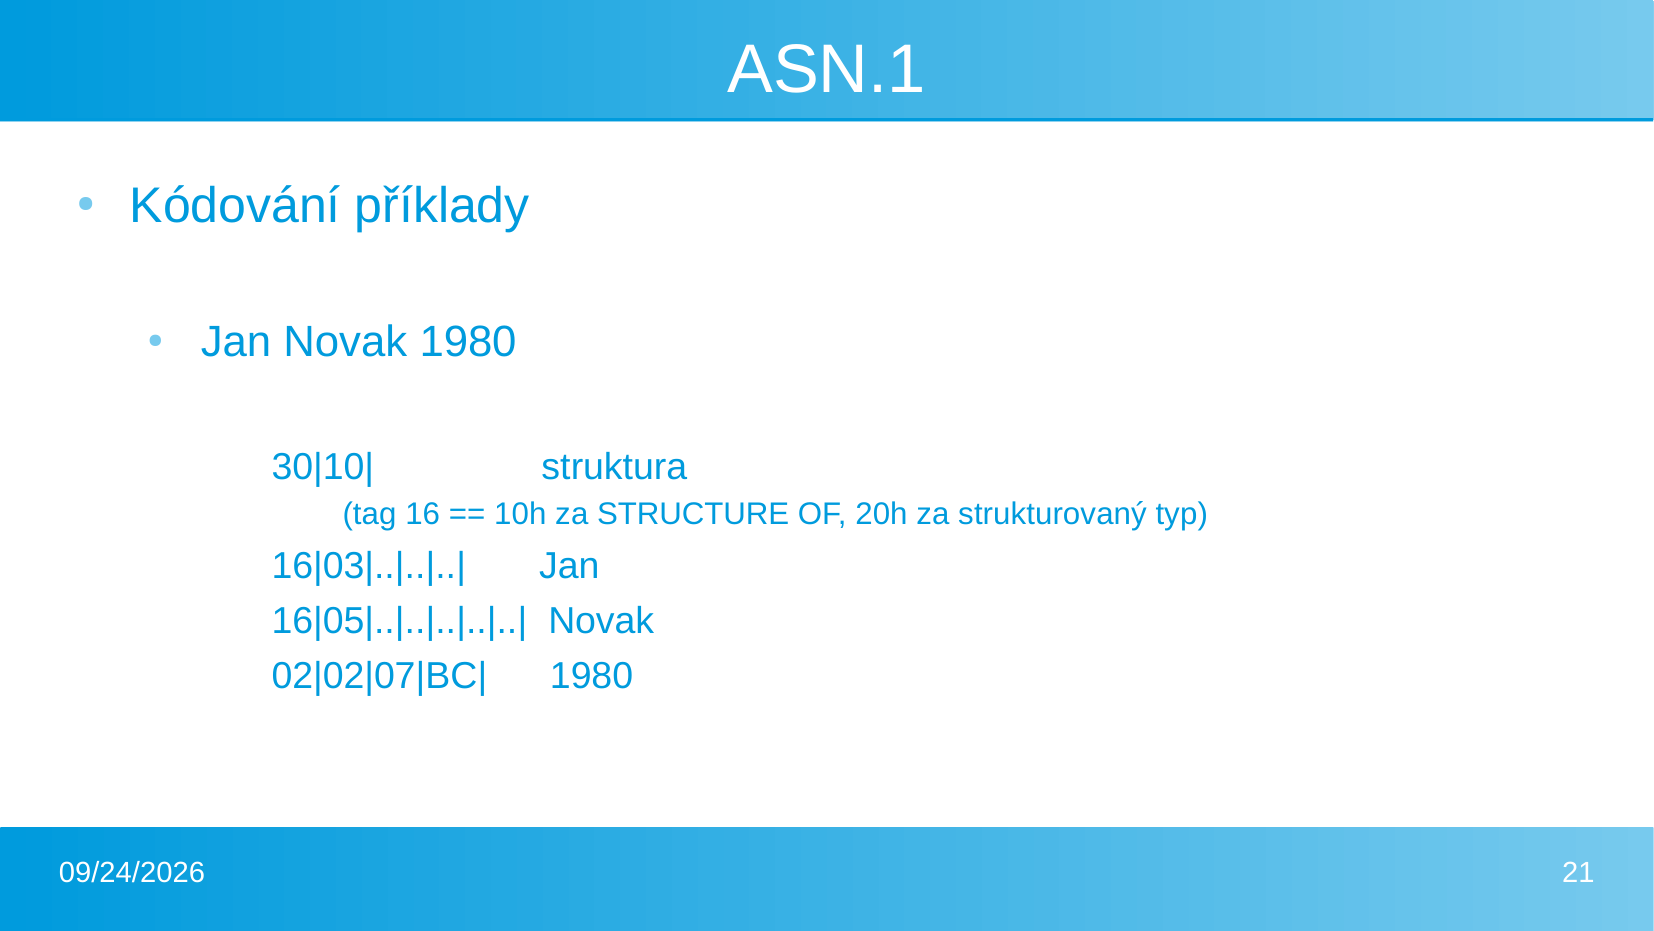

# ASN.1
Kódování příklady
Jan Novak 1980
30|10| struktura
(tag 16 == 10h za STRUCTURE OF, 20h za strukturovaný typ)
16|03|..|..|..| Jan
16|05|..|..|..|..|..| Novak
02|02|07|BC| 1980
21